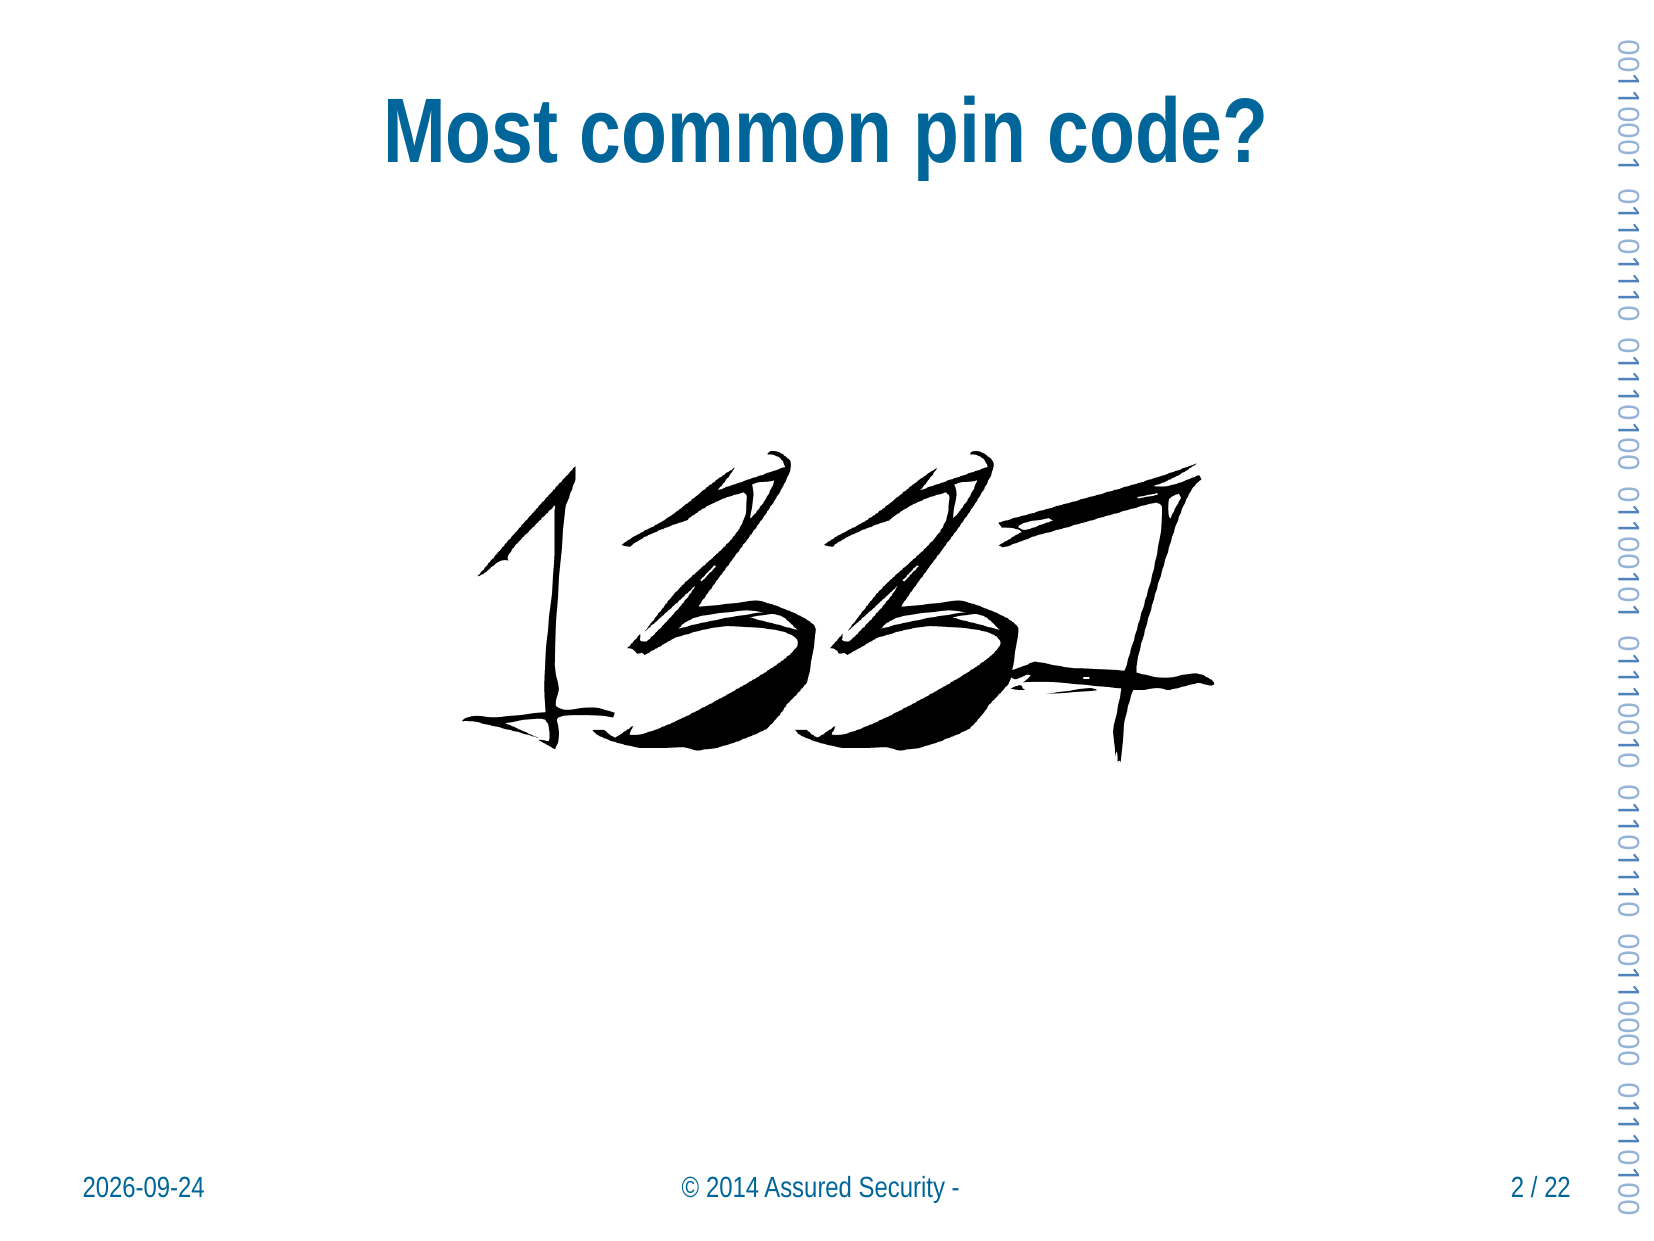

# Most common pin code?
© 2014 InterNOT
2